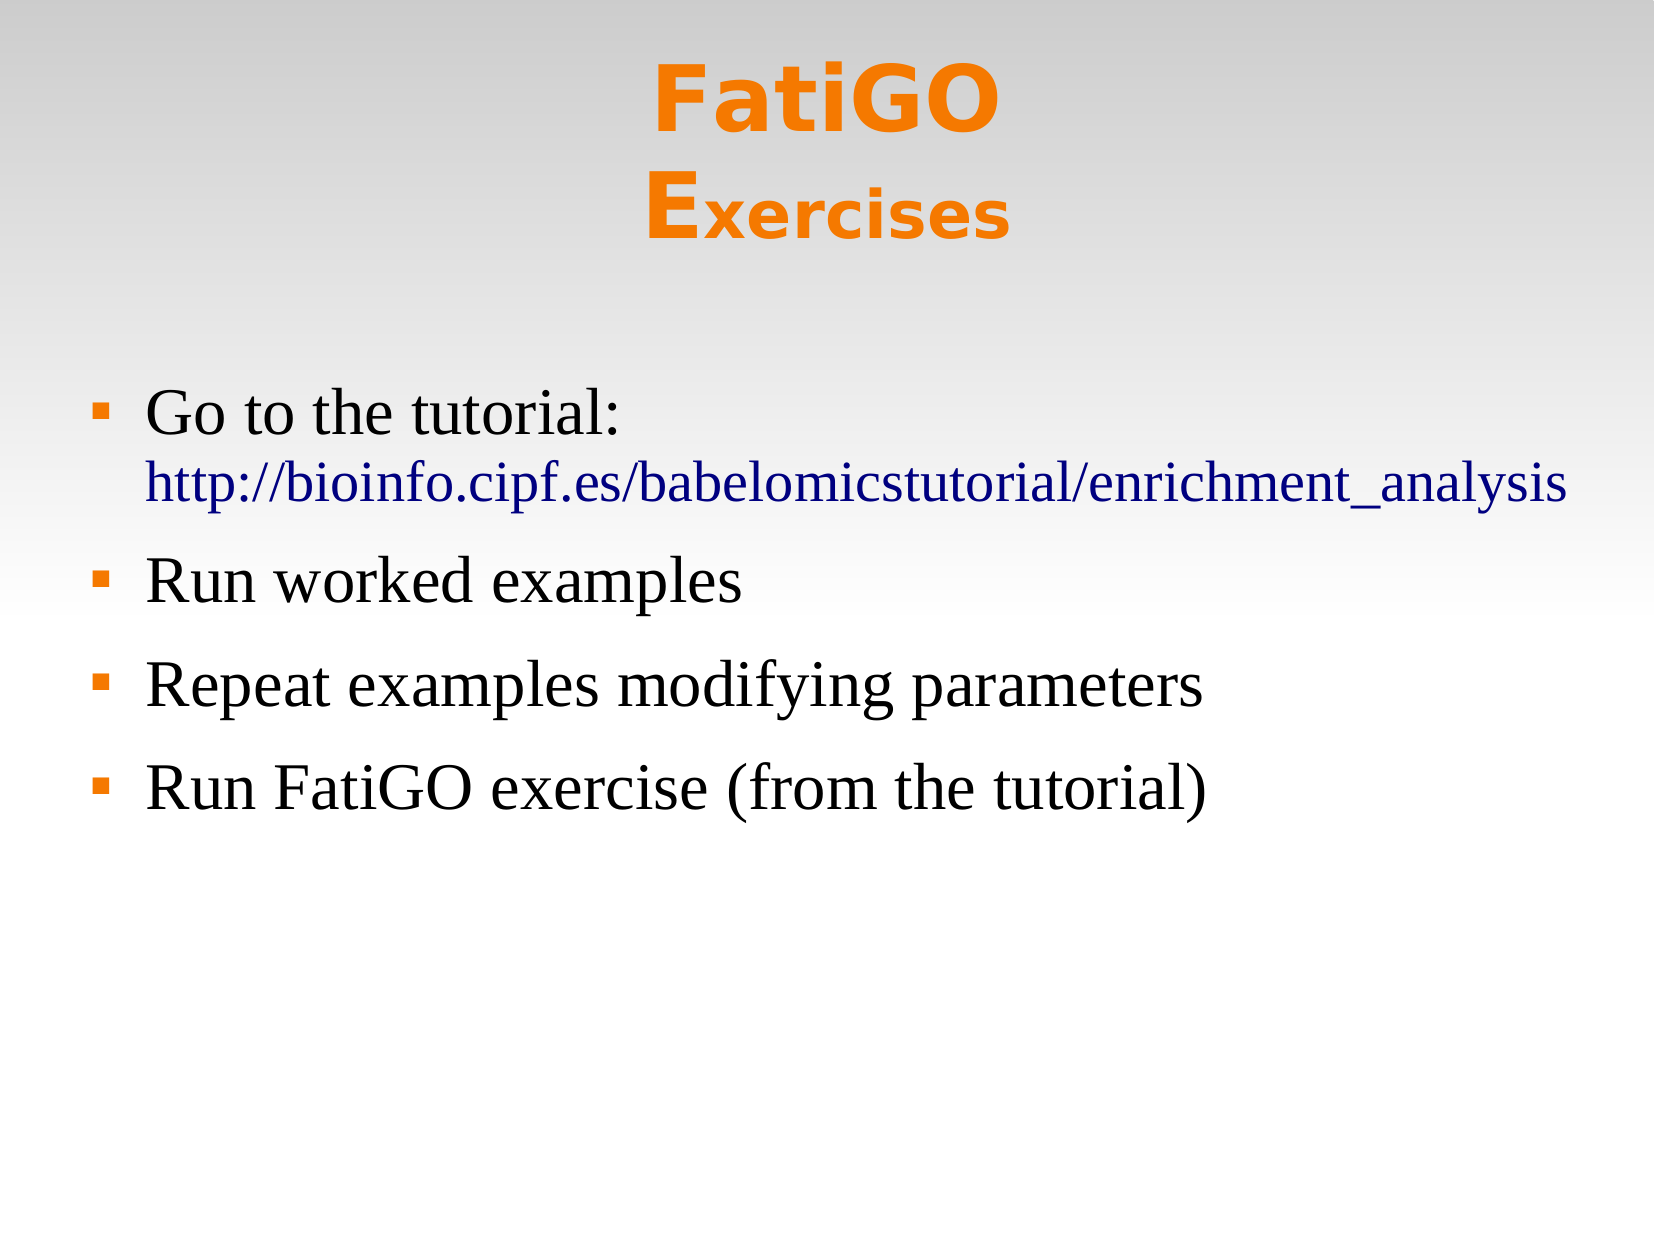

# FatiGO Exercises
Go to the tutorial: http://bioinfo.cipf.es/babelomicstutorial/enrichment_analysis
Run worked examples
Repeat examples modifying parameters
Run FatiGO exercise (from the tutorial)